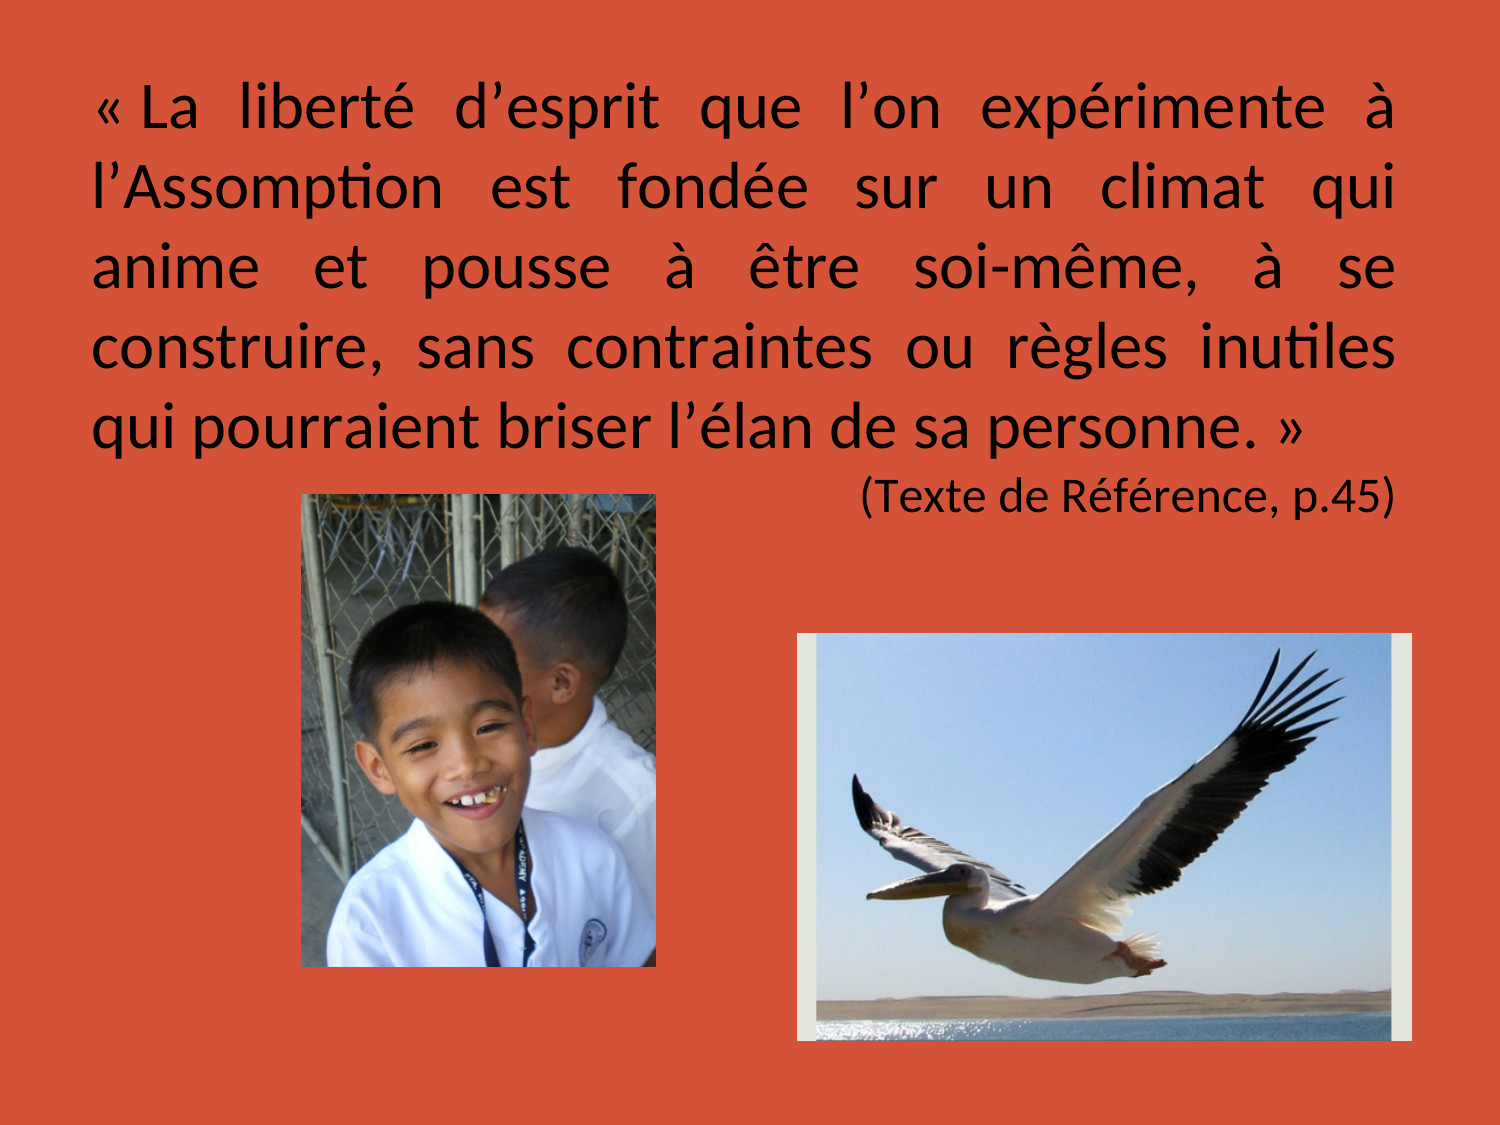

« La liberté d’esprit que l’on expérimente à l’Assomption est fondée sur un climat qui anime et pousse à être soi-même, à se construire, sans contraintes ou règles inutiles qui pourraient briser l’élan de sa personne. »
(Texte de Référence, p.45)